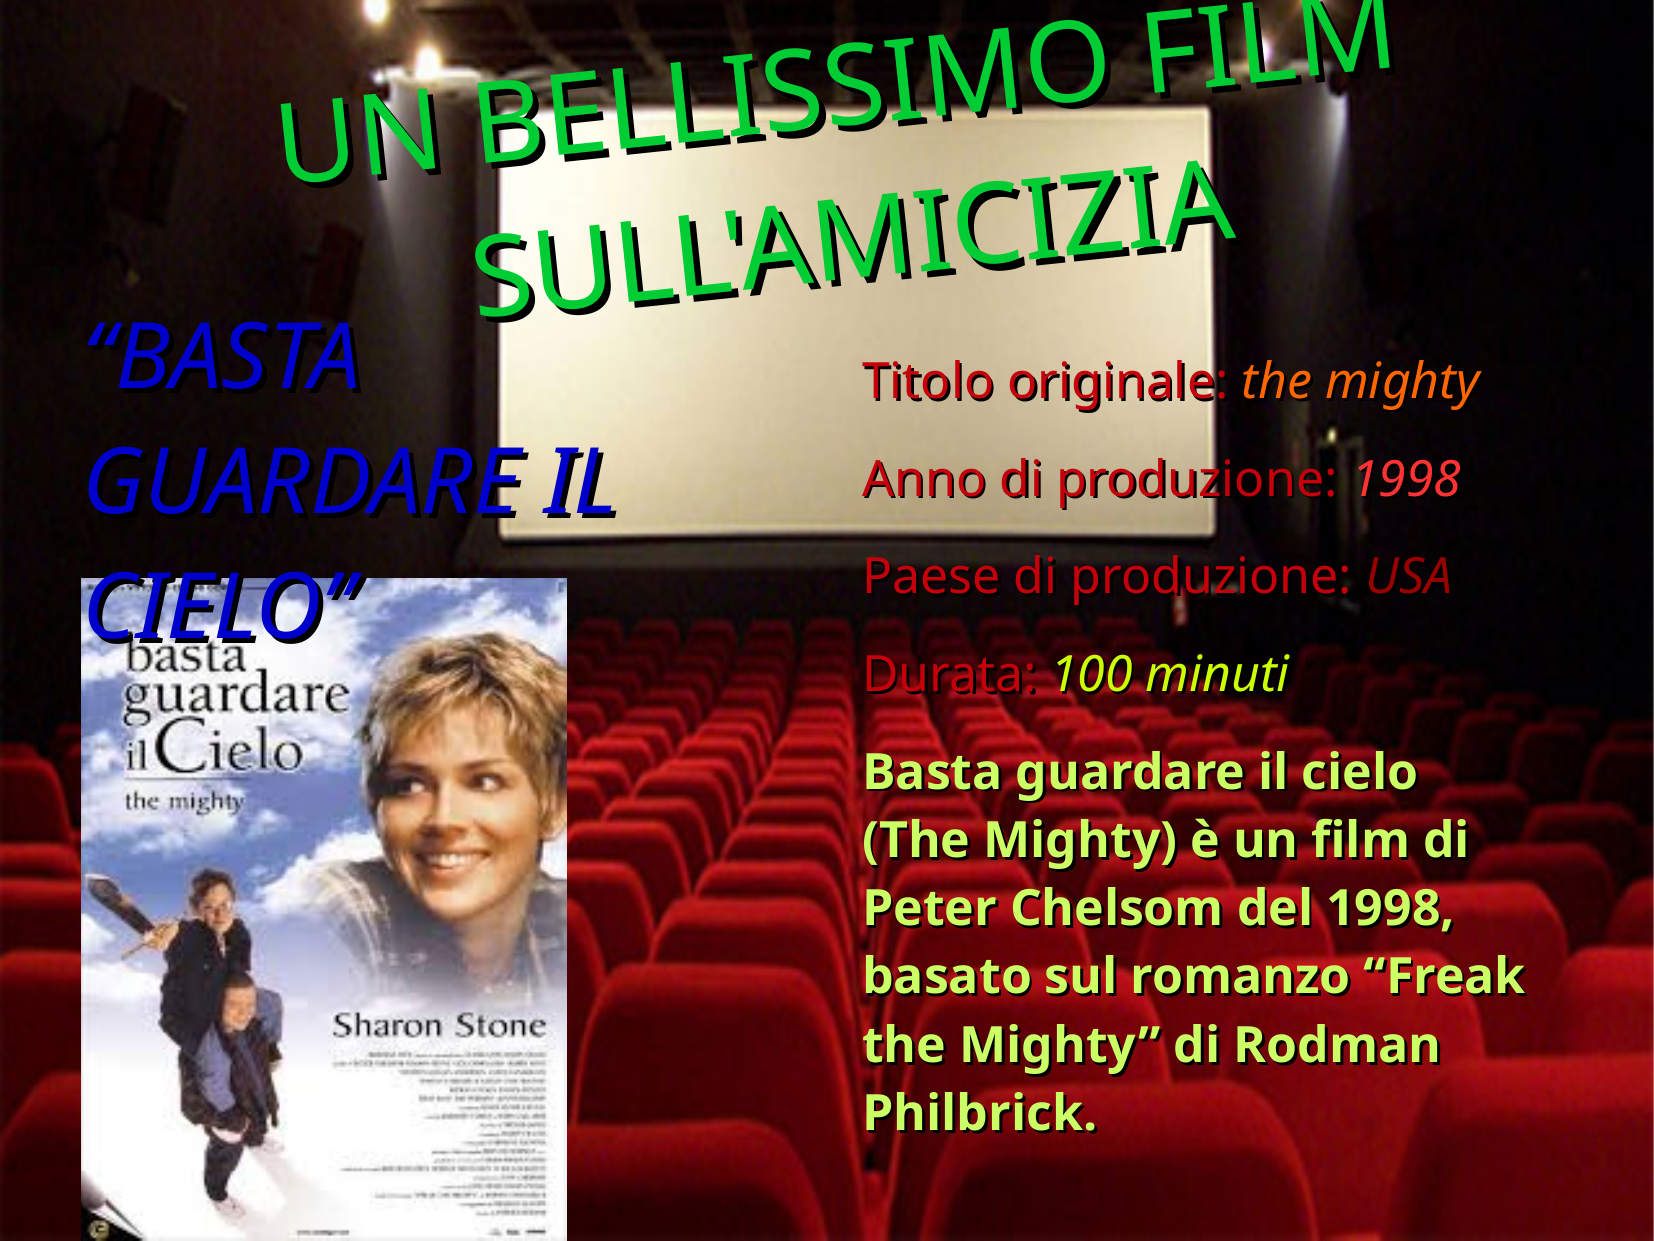

# UN BELLISSIMO FILM SULL'AMICIZIA
“BASTA GUARDARE IL CIELO”
Titolo originale: the mighty
Anno di produzione: 1998
Paese di produzione: USA
Durata: 100 minuti
Basta guardare il cielo (The Mighty) è un film di Peter Chelsom del 1998, basato sul romanzo “Freak the Mighty” di Rodman Philbrick.